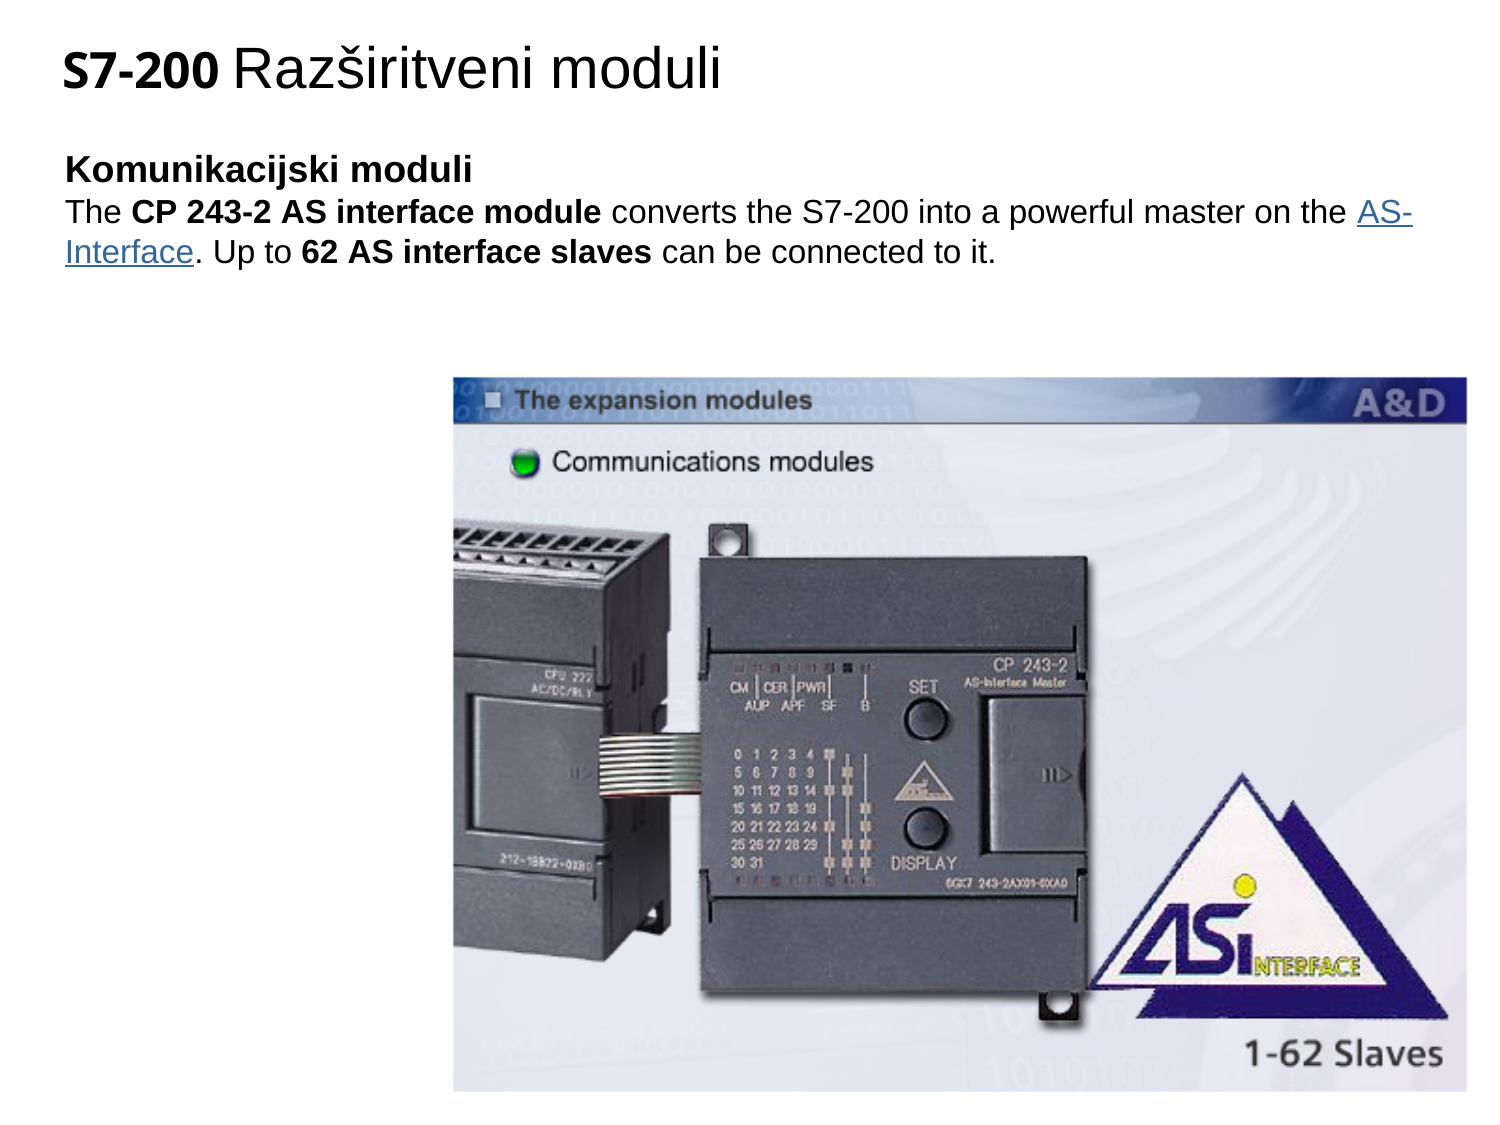

S7-200 Razširitveni moduli
Komunikacijski moduli
The CP 243-2 AS interface module converts the S7-200 into a powerful master on the AS-Interface. Up to 62 AS interface slaves can be connected to it.